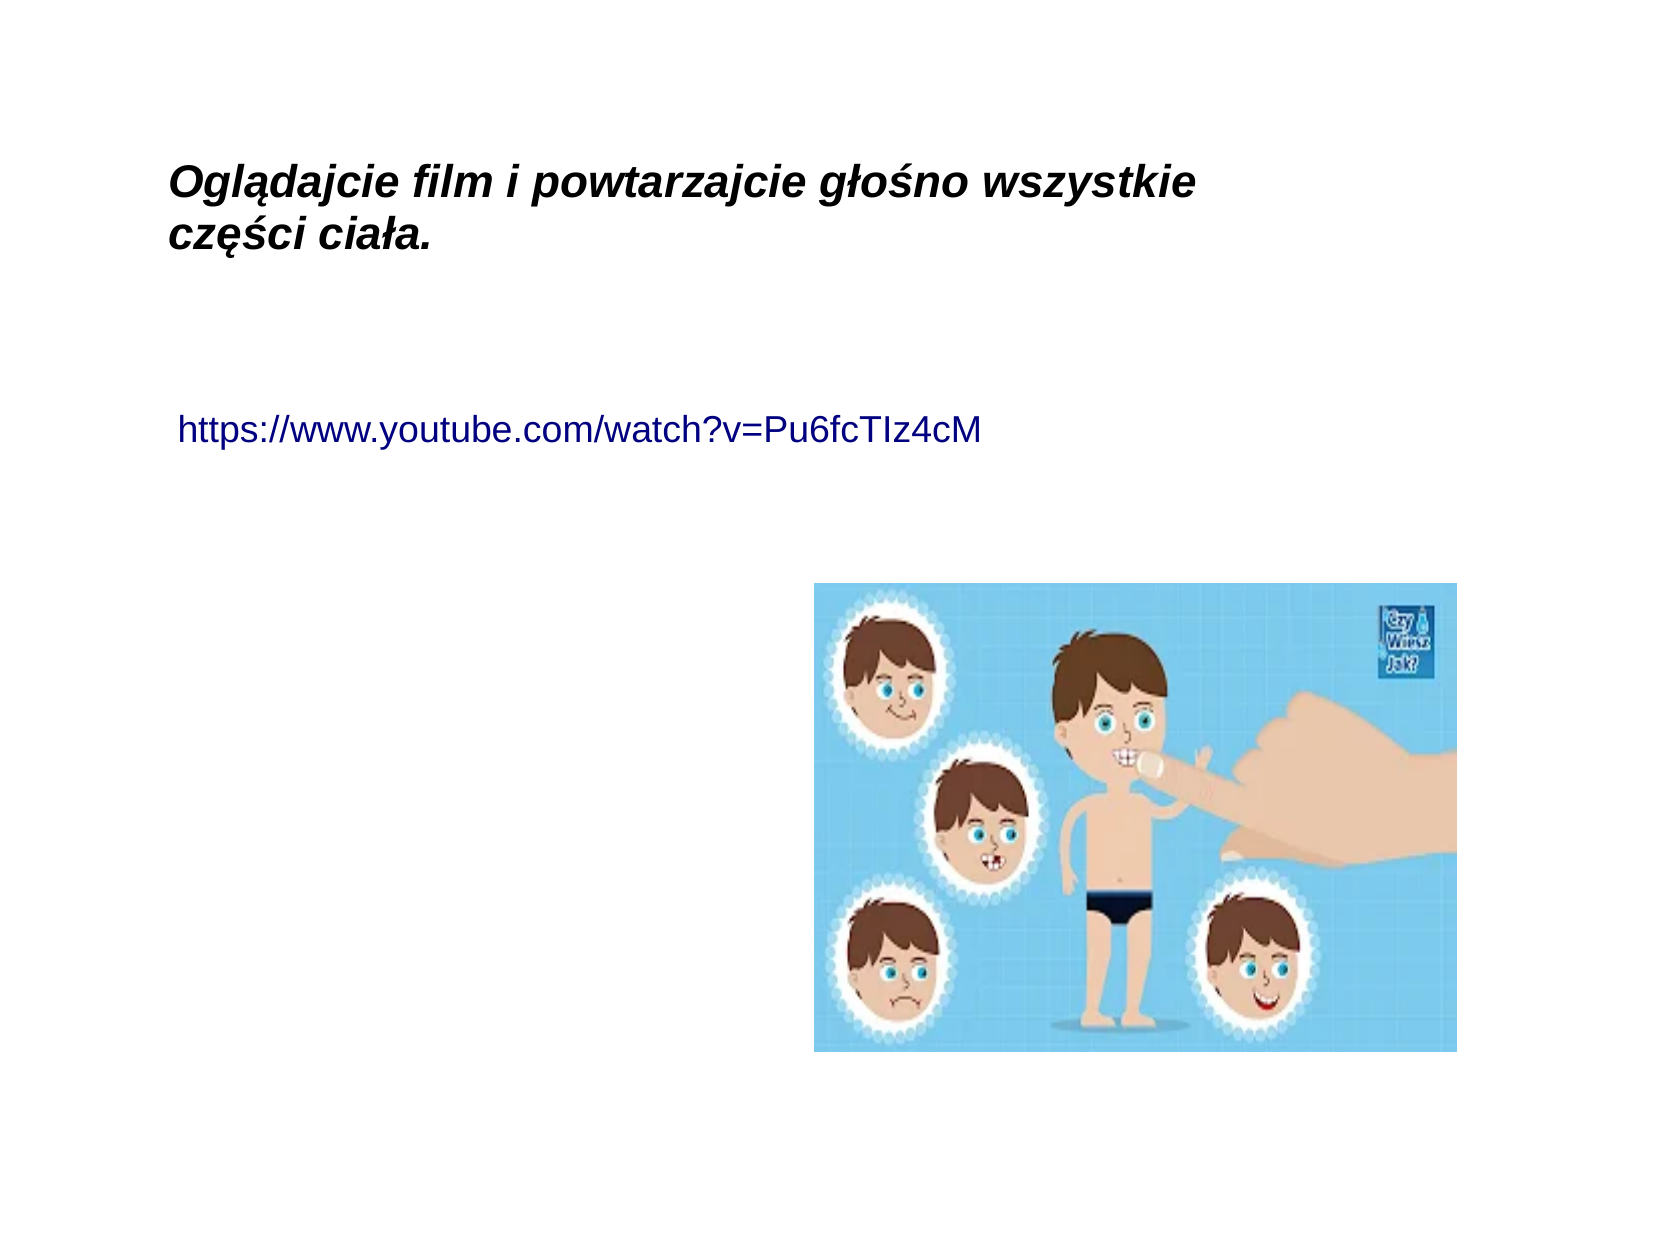

Oglądajcie film i powtarzajcie głośno wszystkie części ciała.
https://www.youtube.com/watch?v=Pu6fcTIz4cM